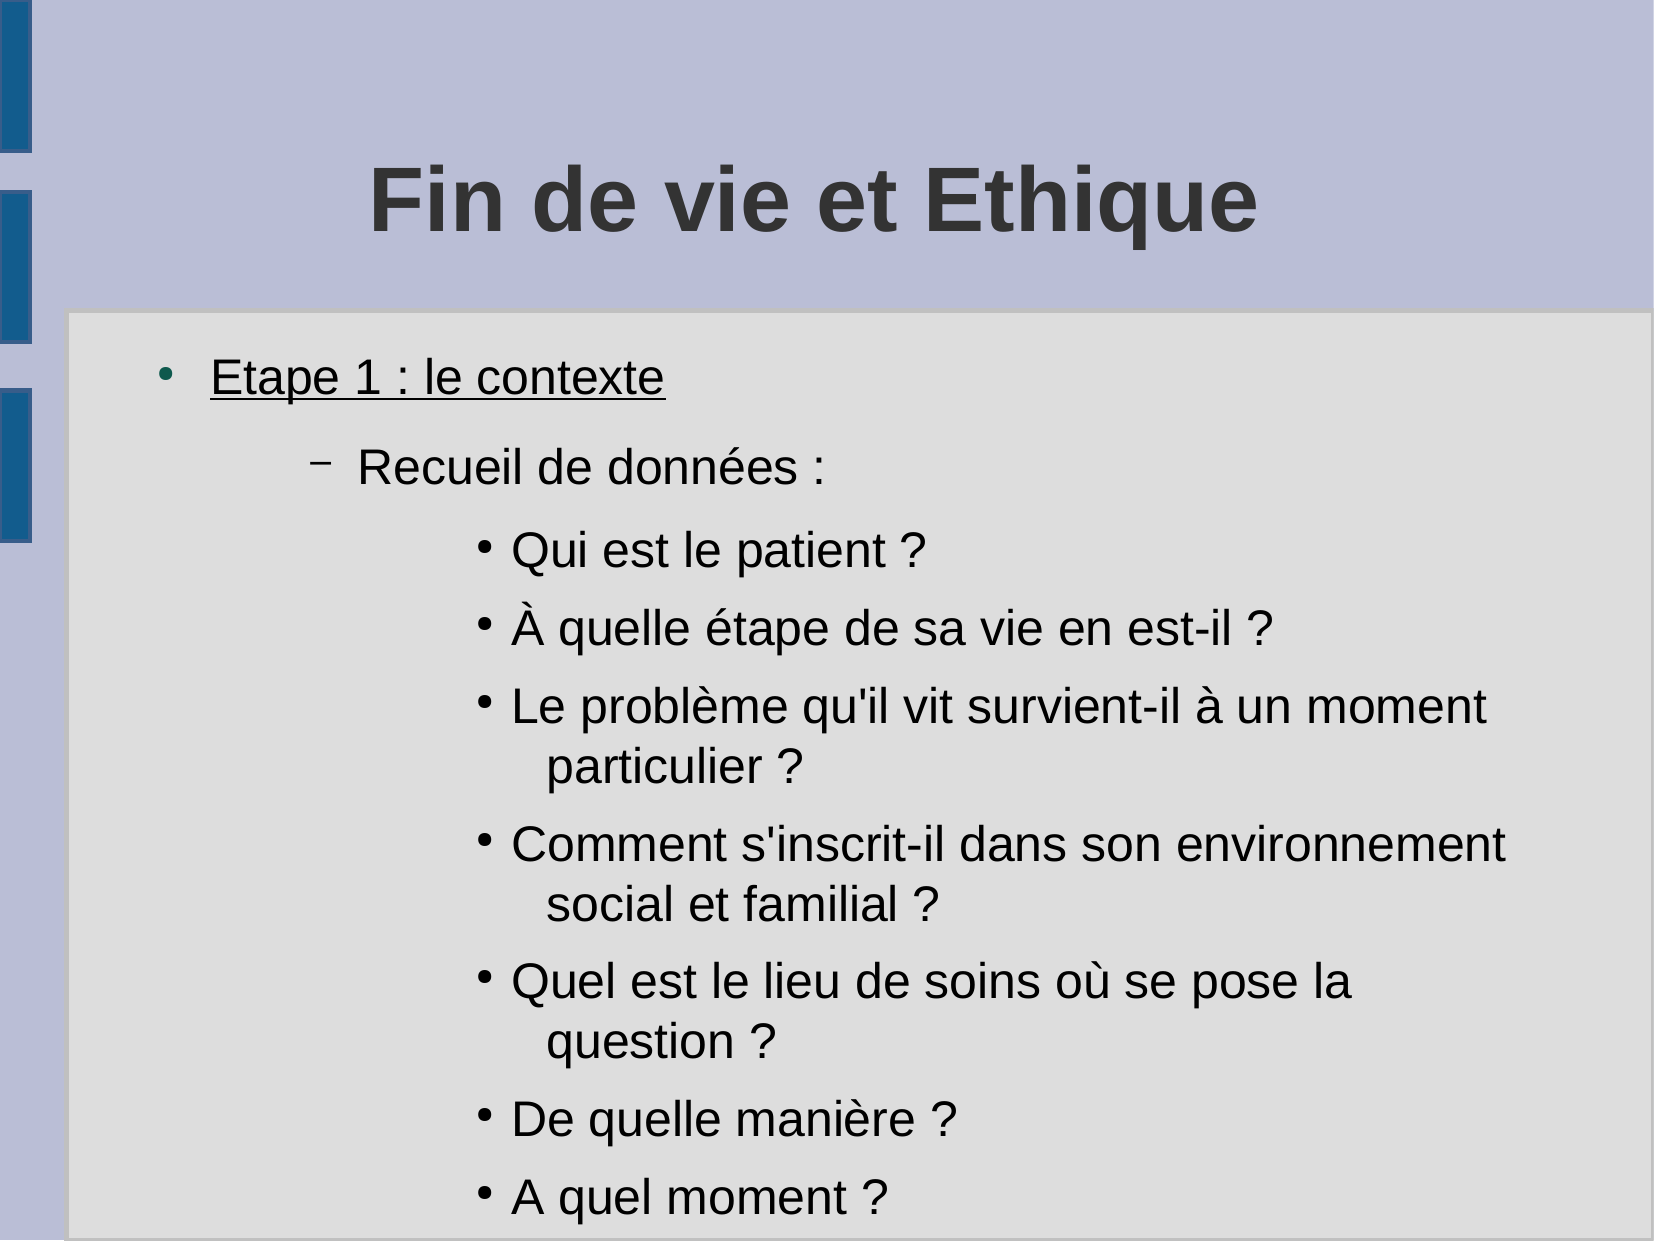

# Fin de vie et Ethique
Etape 1 : le contexte
Recueil de données :
Qui est le patient ?
À quelle étape de sa vie en est-il ?
Le problème qu'il vit survient-il à un moment particulier ?
Comment s'inscrit-il dans son environnement social et familial ?
Quel est le lieu de soins où se pose la question ?
De quelle manière ?
A quel moment ?